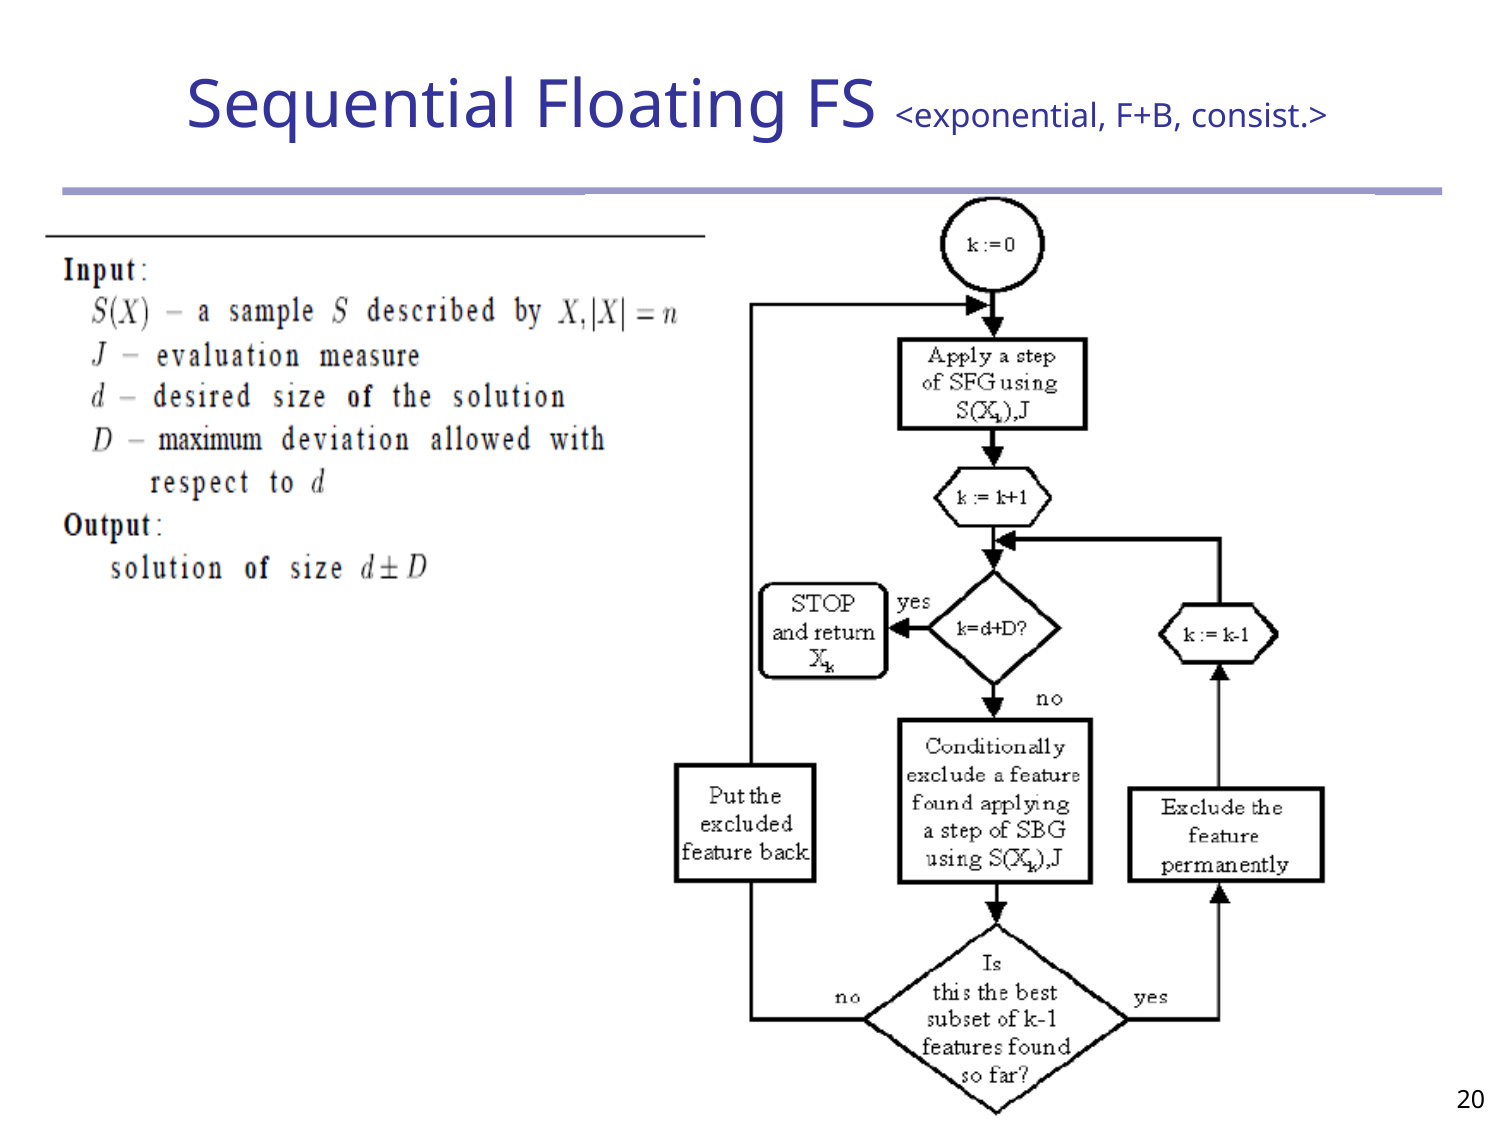

# Sequential Floating FS <exponential, F+B, consist.>